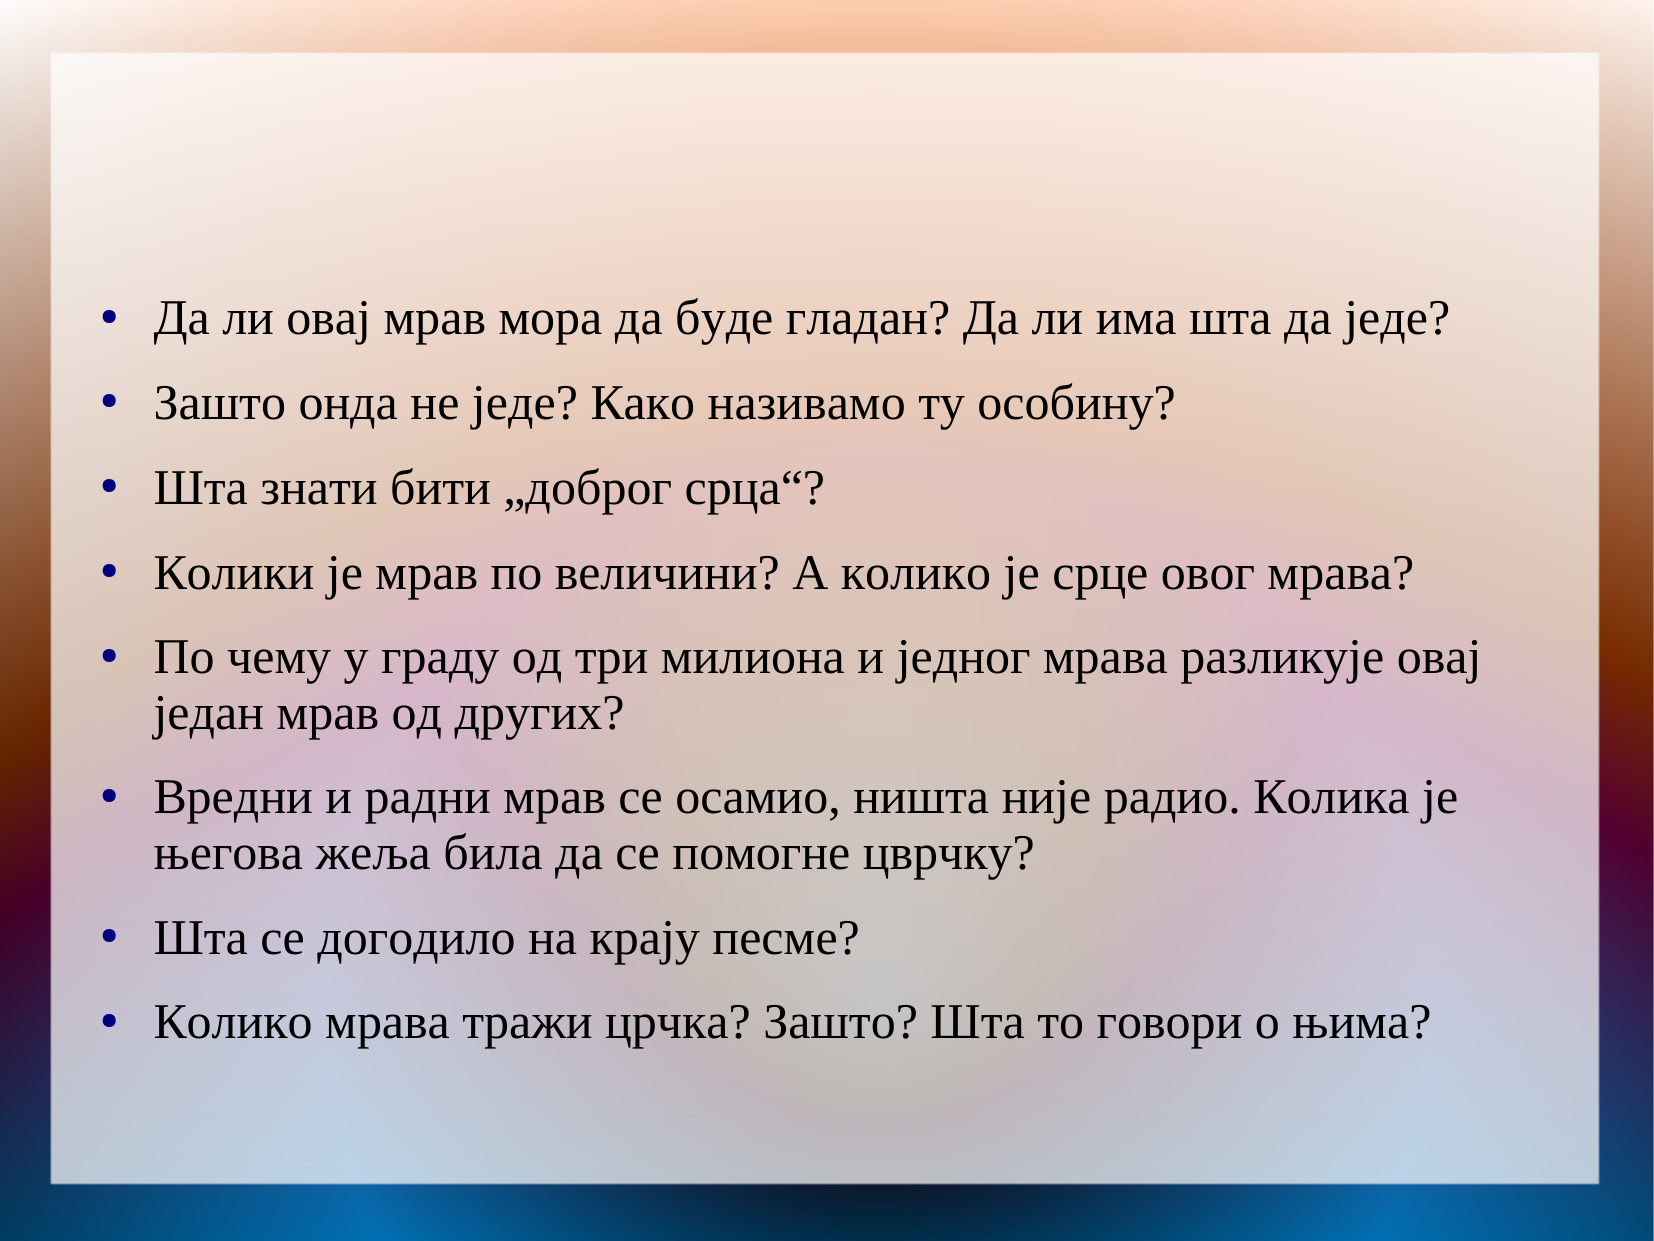

# Да ли овај мрав мора да буде гладан? Да ли има шта да једе?
Зашто онда не једе? Како називамо ту особину?
Шта знати бити „доброг срца“?
Колики је мрав по величини? А колико је срце овог мрава?
По чему у граду од три милиона и једног мрава разликује овај један мрав од других?
Вредни и радни мрав се осамио, ништа није радио. Колика је његова жеља била да се помогне цврчку?
Шта се догодило на крају песме?
Колико мрава тражи црчка? Зашто? Шта то говори о њима?